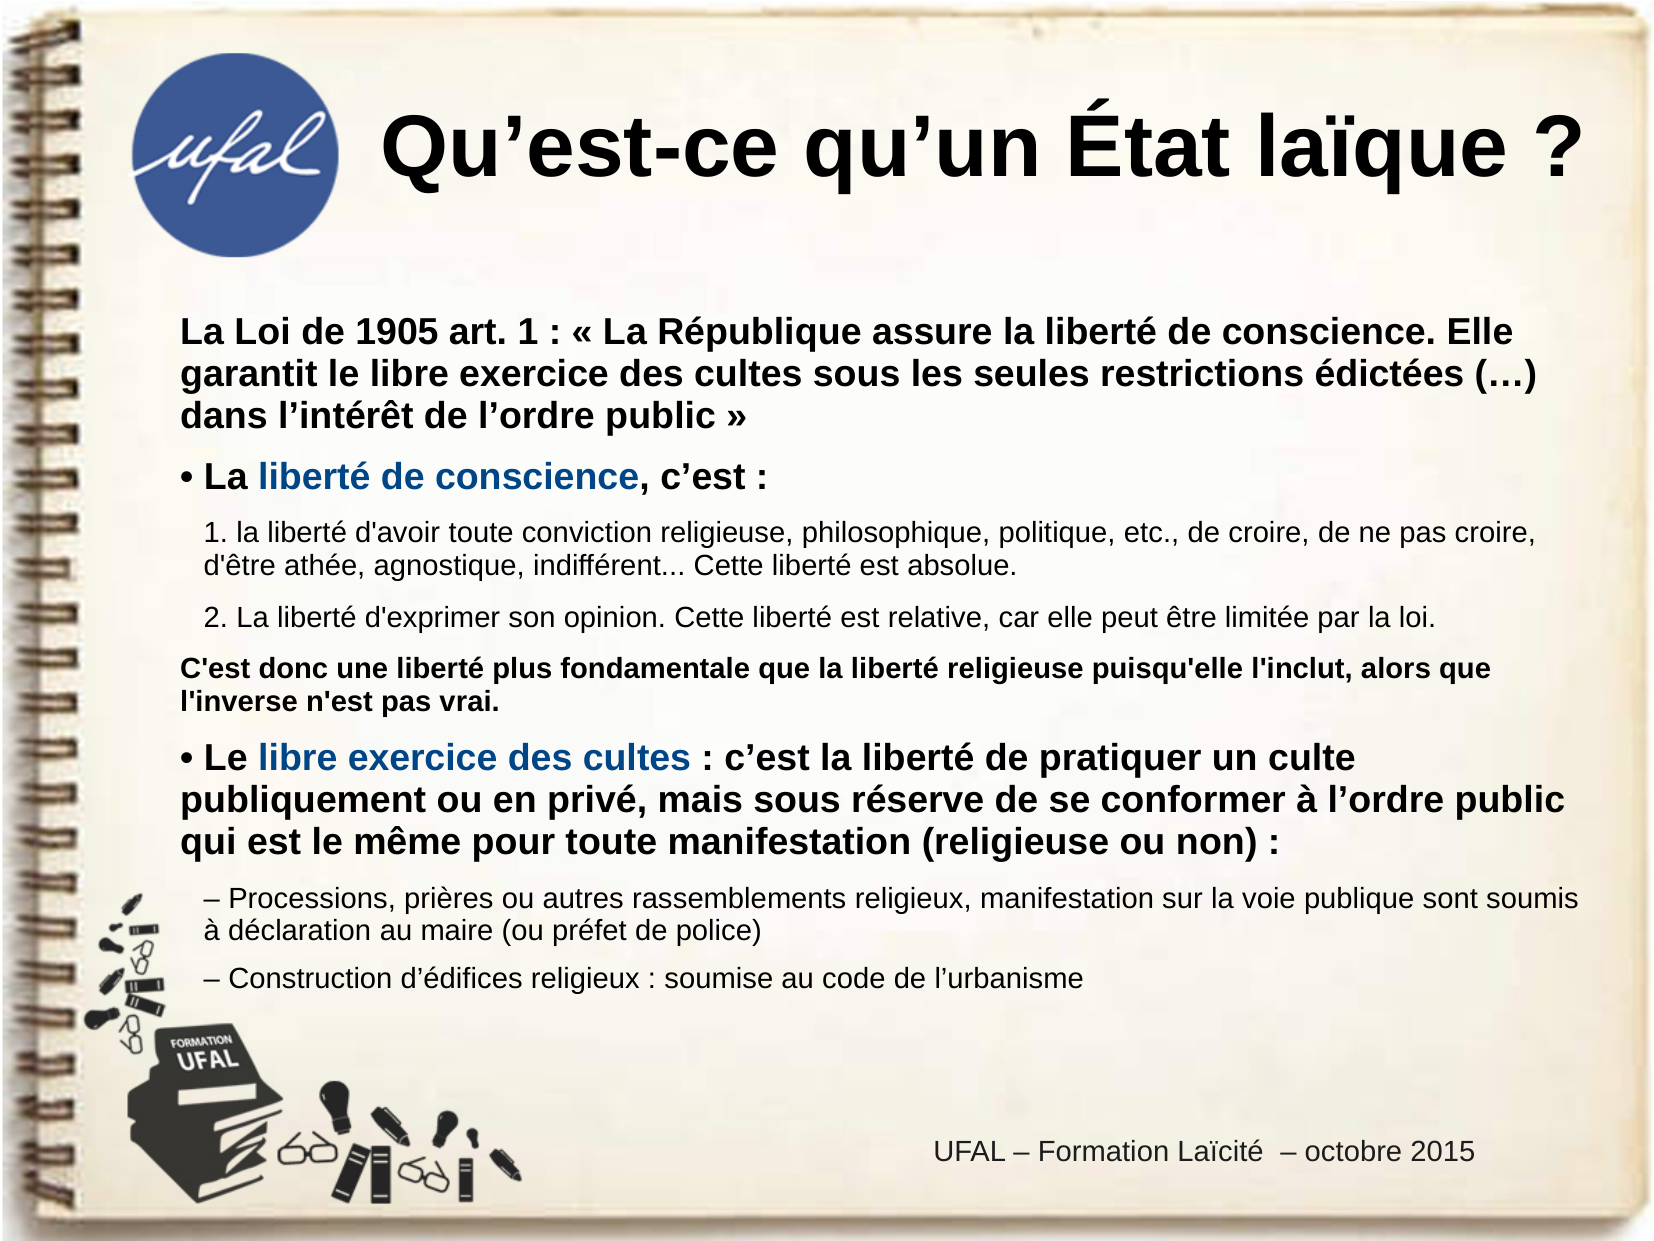

Qu’est-ce qu’un État laïque ?
La Loi de 1905 art. 1 : « La République assure la liberté de conscience. Elle garantit le libre exercice des cultes sous les seules restrictions édictées (…) dans l’intérêt de l’ordre public »
• La liberté de conscience, c’est :
1. la liberté d'avoir toute conviction religieuse, philosophique, politique, etc., de croire, de ne pas croire, d'être athée, agnostique, indifférent... Cette liberté est absolue.
2. La liberté d'exprimer son opinion. Cette liberté est relative, car elle peut être limitée par la loi.
C'est donc une liberté plus fondamentale que la liberté religieuse puisqu'elle l'inclut, alors que l'inverse n'est pas vrai.
• Le libre exercice des cultes : c’est la liberté de pratiquer un culte publiquement ou en privé, mais sous réserve de se conformer à l’ordre public qui est le même pour toute manifestation (religieuse ou non) :
– Processions, prières ou autres rassemblements religieux, manifestation sur la voie publique sont soumis à déclaration au maire (ou préfet de police)
– Construction d’édifices religieux : soumise au code de l’urbanisme
UFAL – Formation Laïcité – octobre 2015